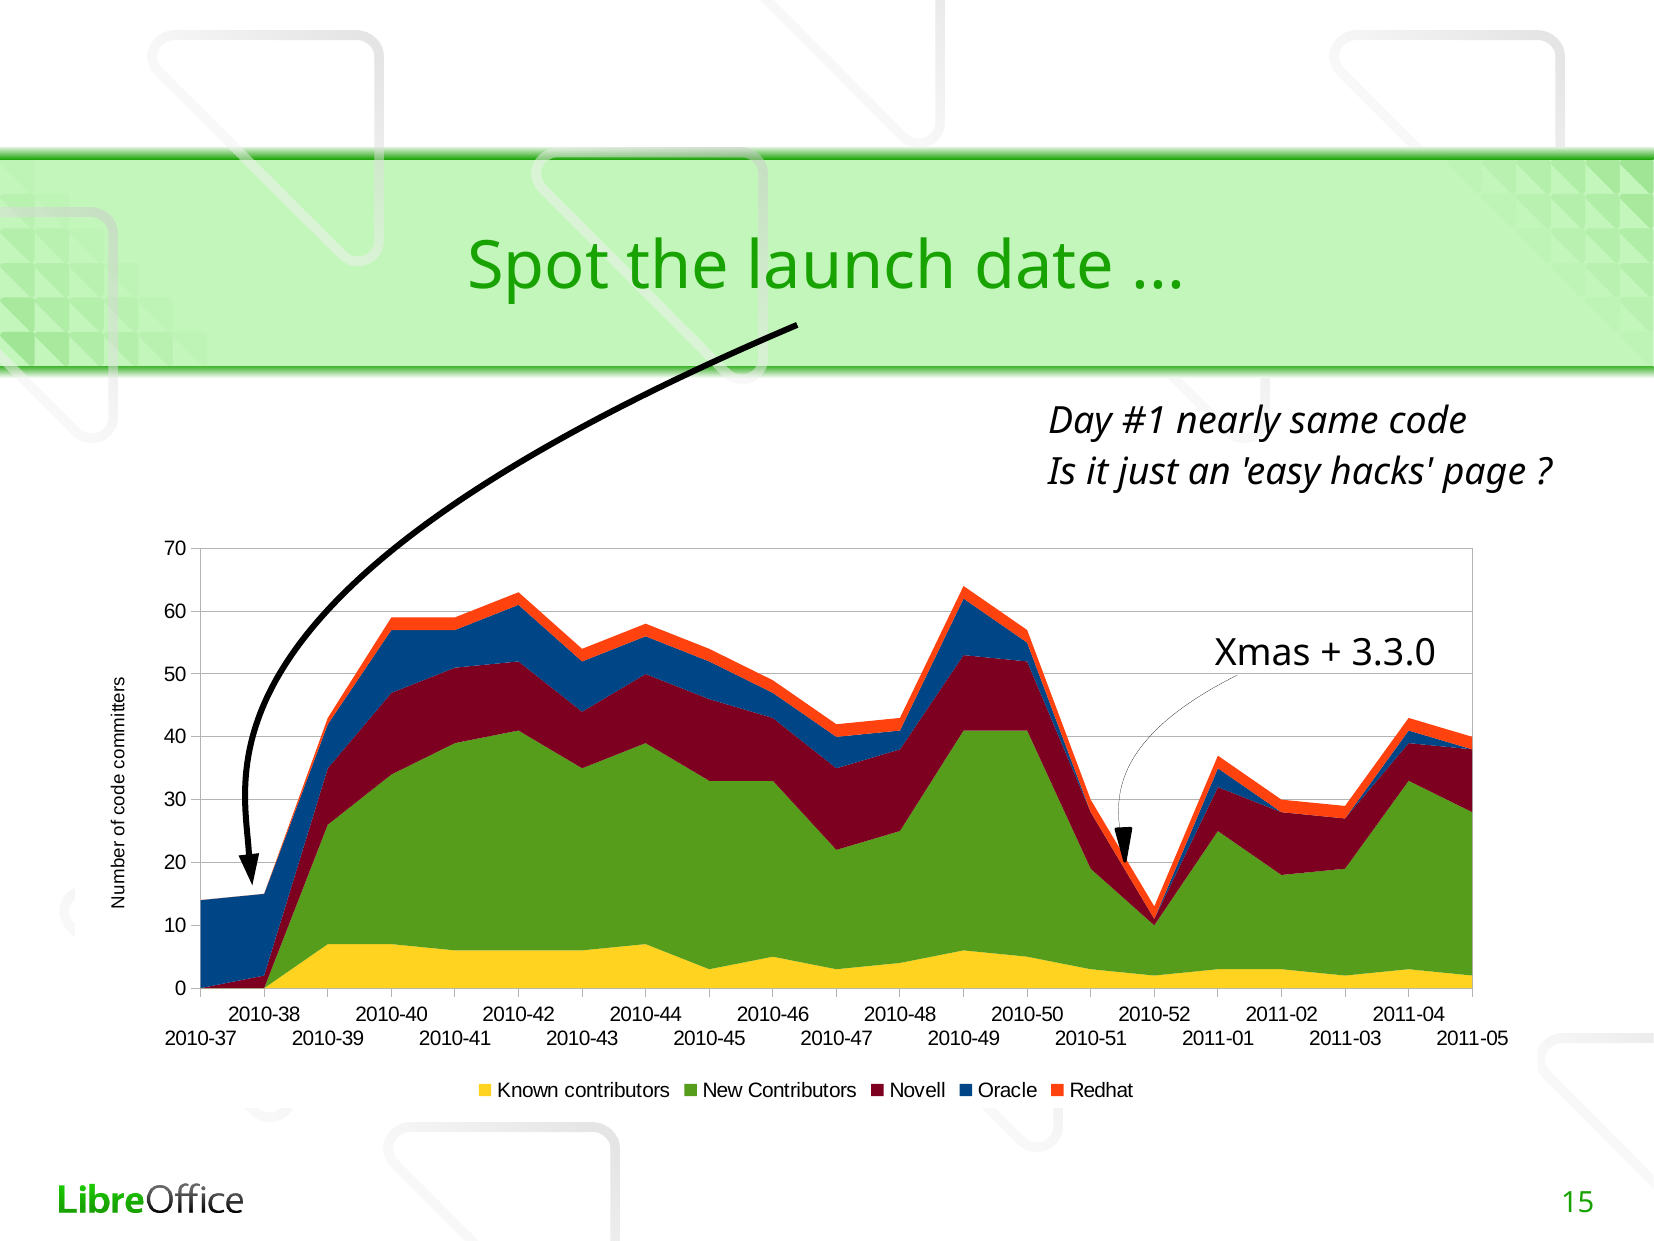

# Spot the launch date ...
Day #1 nearly same code
Is it just an 'easy hacks' page ?
### Chart
| Category | Known contributors | New Contributors | Novell | Oracle | Redhat |
|---|---|---|---|---|---|
| 2010-37 | None | None | None | 14.0 | None |
| 2010-38 | None | None | 2.0 | 13.0 | None |
| 2010-39 | 7.0 | 19.0 | 9.0 | 7.0 | 1.0 |
| 2010-40 | 7.0 | 27.0 | 13.0 | 10.0 | 2.0 |
| 2010-41 | 6.0 | 33.0 | 12.0 | 6.0 | 2.0 |
| 2010-42 | 6.0 | 35.0 | 11.0 | 9.0 | 2.0 |
| 2010-43 | 6.0 | 29.0 | 9.0 | 8.0 | 2.0 |
| 2010-44 | 7.0 | 32.0 | 11.0 | 6.0 | 2.0 |
| 2010-45 | 3.0 | 30.0 | 13.0 | 6.0 | 2.0 |
| 2010-46 | 5.0 | 28.0 | 10.0 | 4.0 | 2.0 |
| 2010-47 | 3.0 | 19.0 | 13.0 | 5.0 | 2.0 |
| 2010-48 | 4.0 | 21.0 | 13.0 | 3.0 | 2.0 |
| 2010-49 | 6.0 | 35.0 | 12.0 | 9.0 | 2.0 |
| 2010-50 | 5.0 | 36.0 | 11.0 | 3.0 | 2.0 |
| 2010-51 | 3.0 | 16.0 | 9.0 | None | 2.0 |
| 2010-52 | 2.0 | 8.0 | 1.0 | None | 2.0 |
| 2011-01 | 3.0 | 22.0 | 7.0 | 3.0 | 2.0 |
| 2011-02 | 3.0 | 15.0 | 10.0 | None | 2.0 |
| 2011-03 | 2.0 | 17.0 | 8.0 | None | 2.0 |
| 2011-04 | 3.0 | 30.0 | 6.0 | 2.0 | 2.0 |
| 2011-05 | 2.0 | 26.0 | 10.0 | None | 2.0 |Xmas + 3.3.0
15